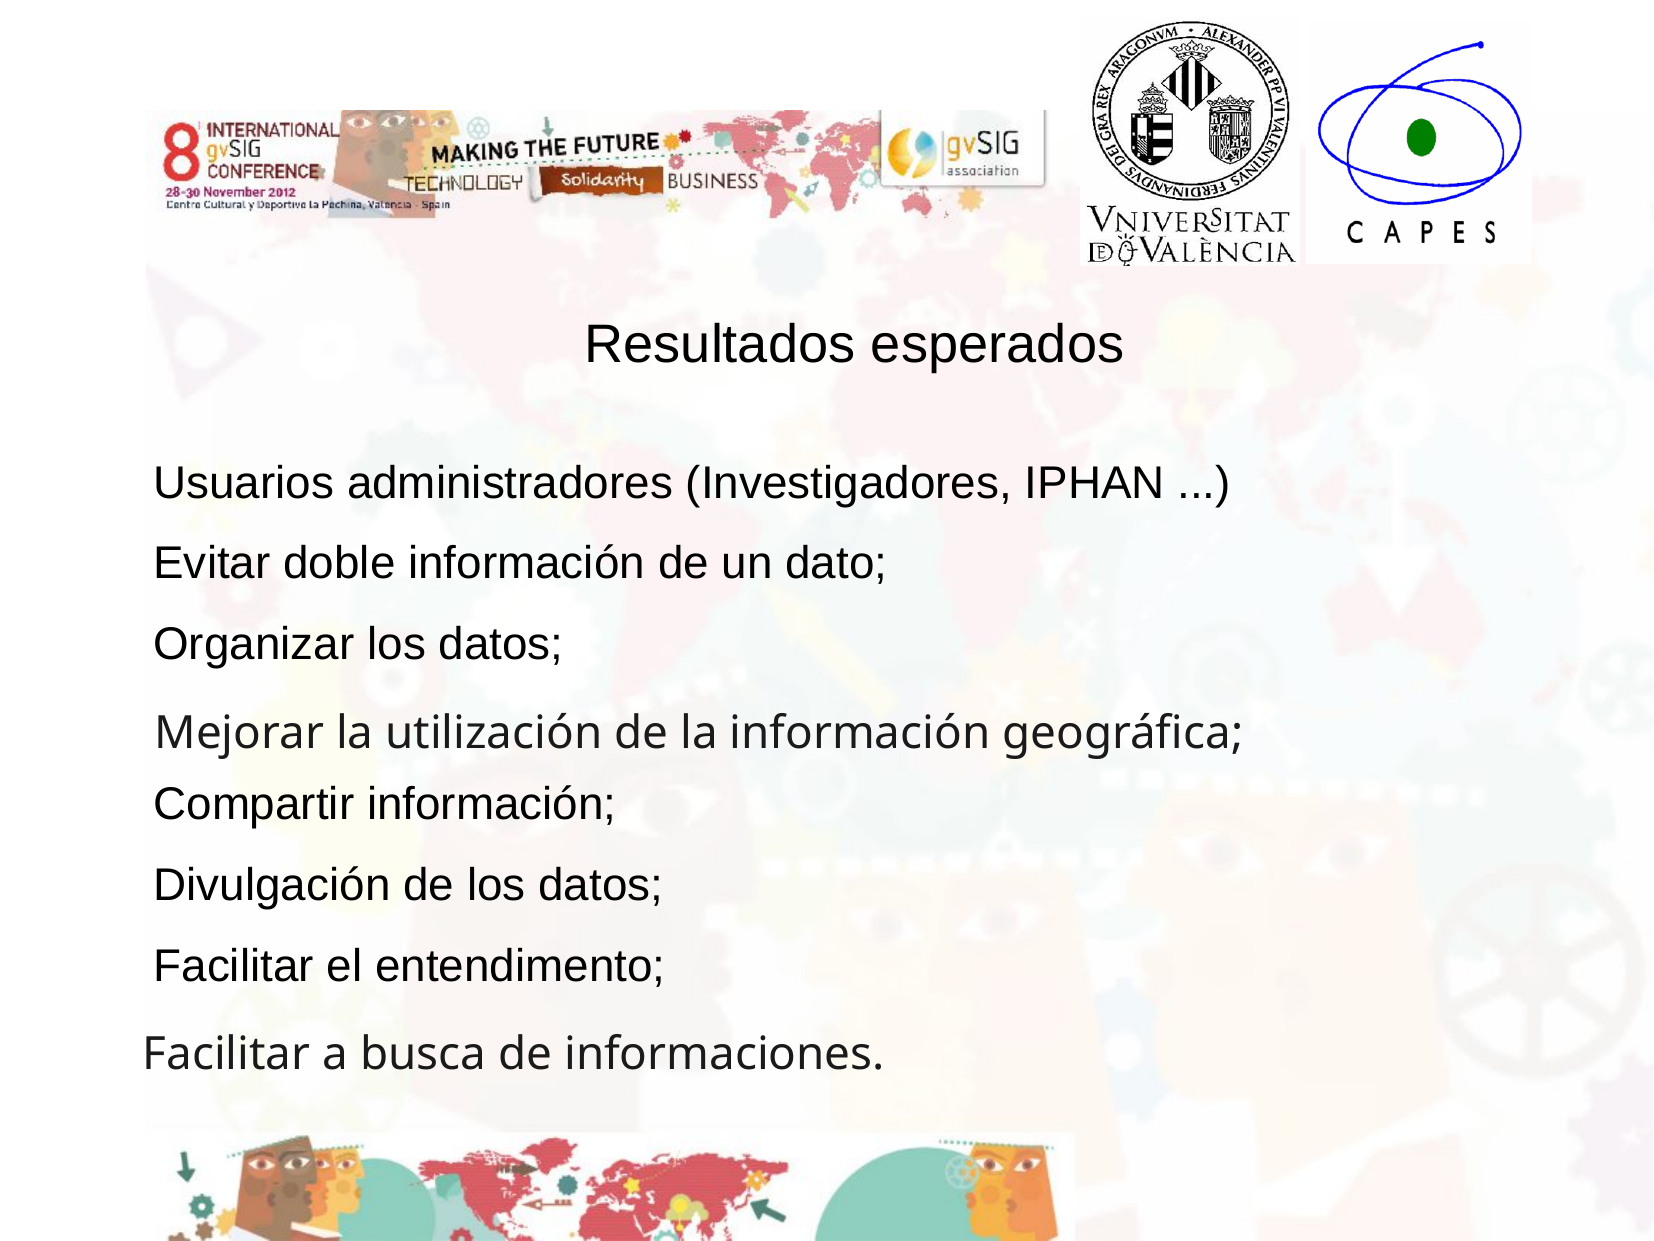

# Resultados esperados
Usuarios administradores (Investigadores, IPHAN ...)
Evitar doble información de un dato;
Organizar los datos;
 Mejorar la utilización de la información geográfica;
Compartir información;
Divulgación de los datos;
Facilitar el entendimento;
 Facilitar a busca de informaciones.